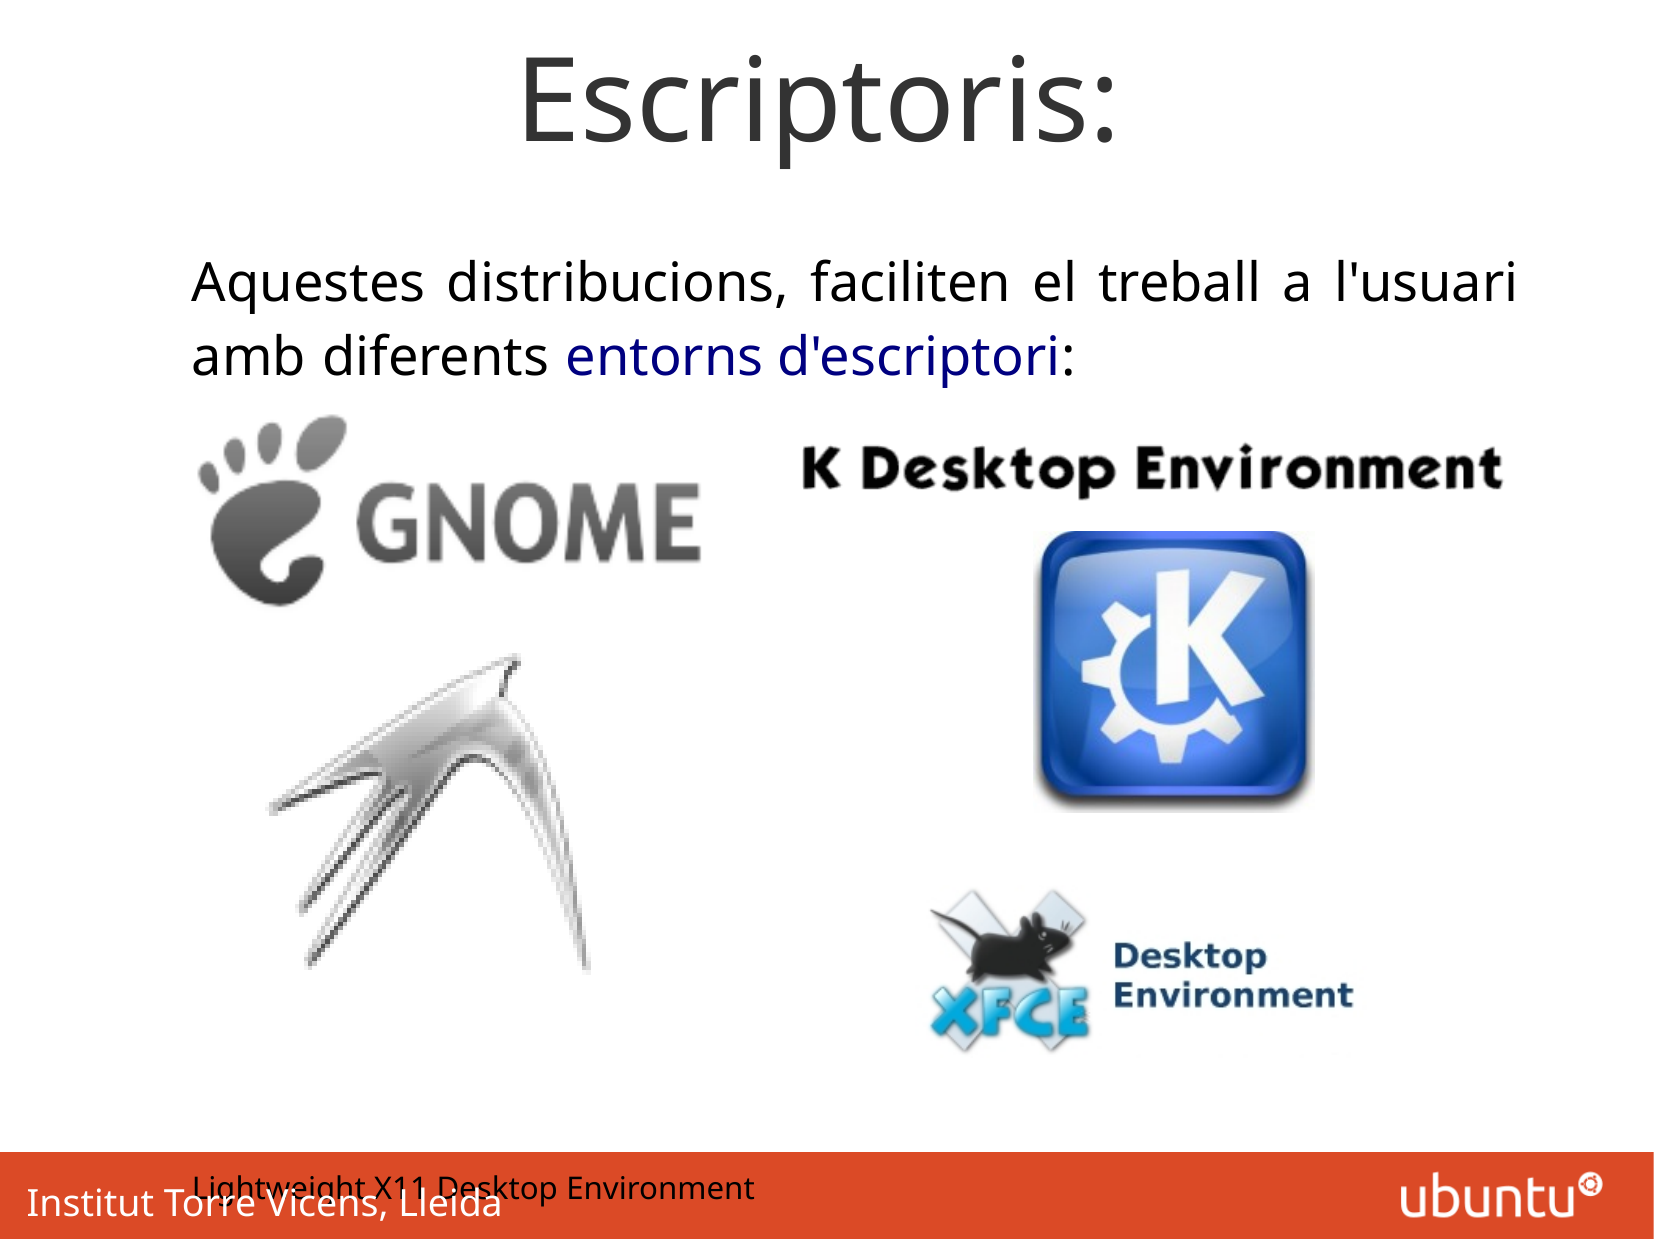

# Escriptoris:
Aquestes distribucions, faciliten el treball a l'usuari amb diferents entorns d'escriptori:
Lightweight X11 Desktop Environment
Institut Torre Vicens, Lleida 17/05/2014